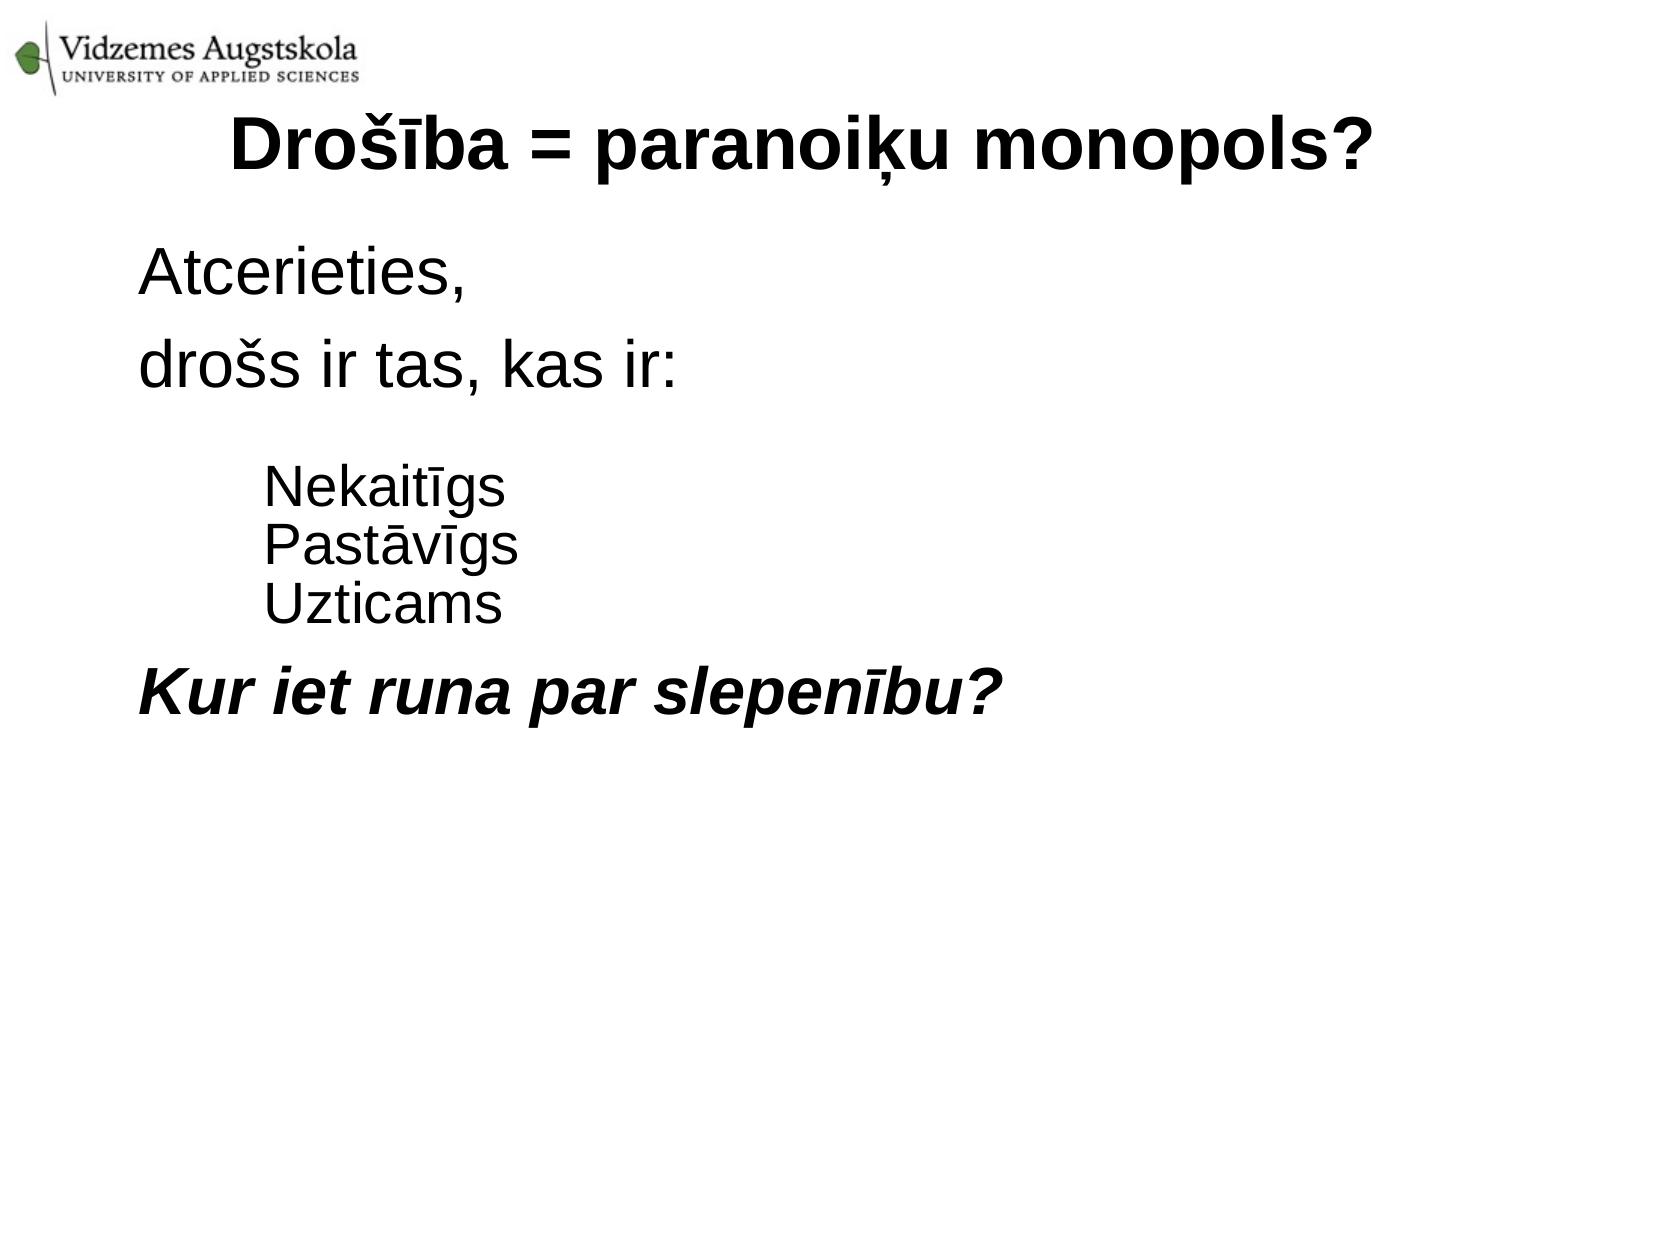

# Drošība = paranoiķu monopols?
Atcerieties,
drošs ir tas, kas ir:
Nekaitīgs
Pastāvīgs
Uzticams
Kur iet runa par slepenību?